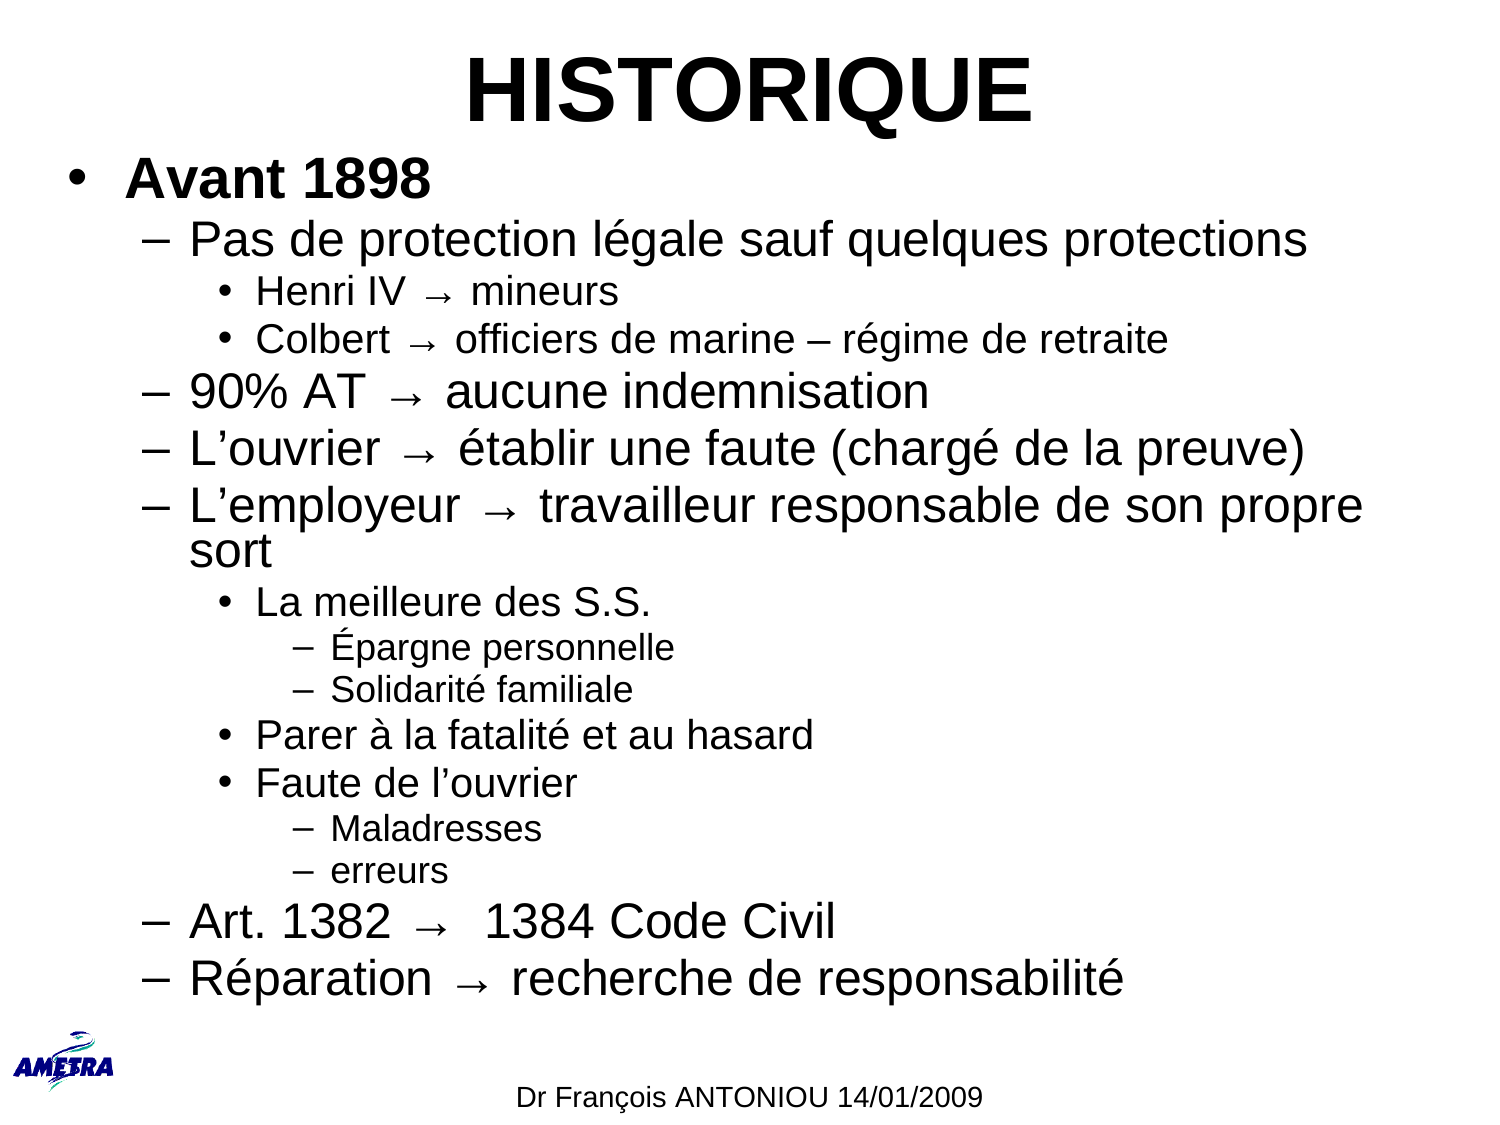

# HISTORIQUE
Avant 1898
Pas de protection légale sauf quelques protections
Henri IV → mineurs
Colbert → officiers de marine – régime de retraite
90% AT → aucune indemnisation
L’ouvrier → établir une faute (chargé de la preuve)
L’employeur → travailleur responsable de son propre sort
La meilleure des S.S.
Épargne personnelle
Solidarité familiale
Parer à la fatalité et au hasard
Faute de l’ouvrier
Maladresses
erreurs
Art. 1382 → 1384 Code Civil
Réparation → recherche de responsabilité
Dr François ANTONIOU 14/01/2009